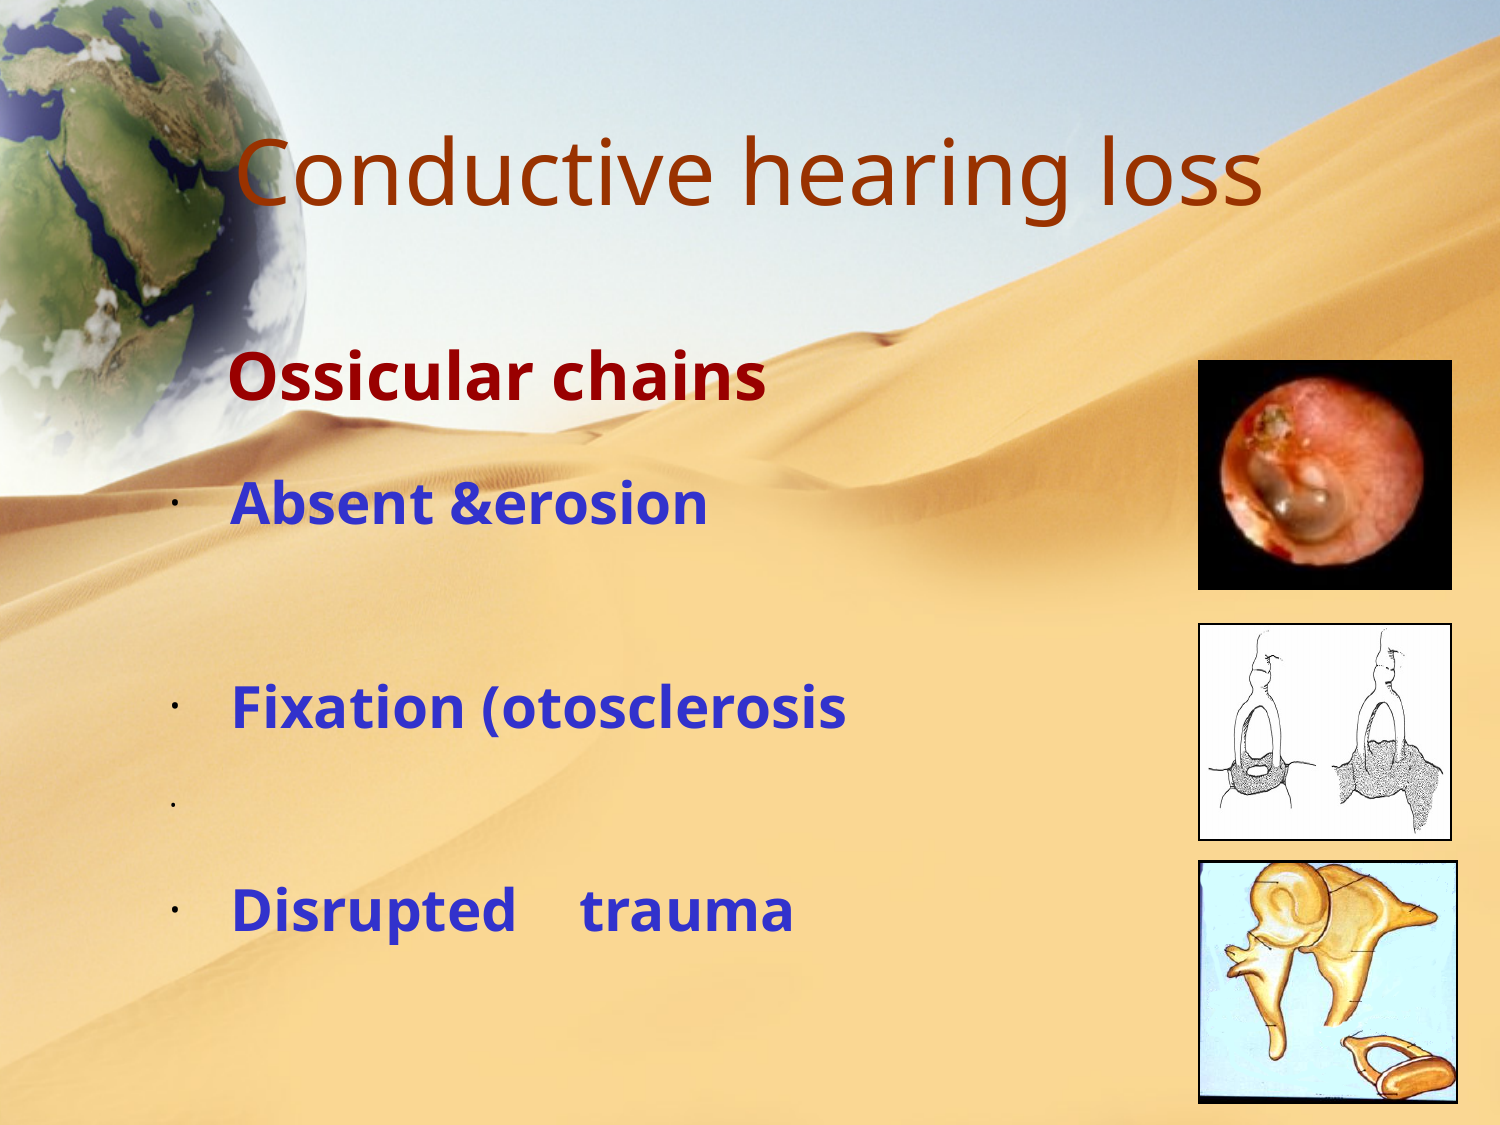

Conductive hearing loss
Ossicular chains
Absent &erosion
Fixation (otosclerosis
Disrupted trauma